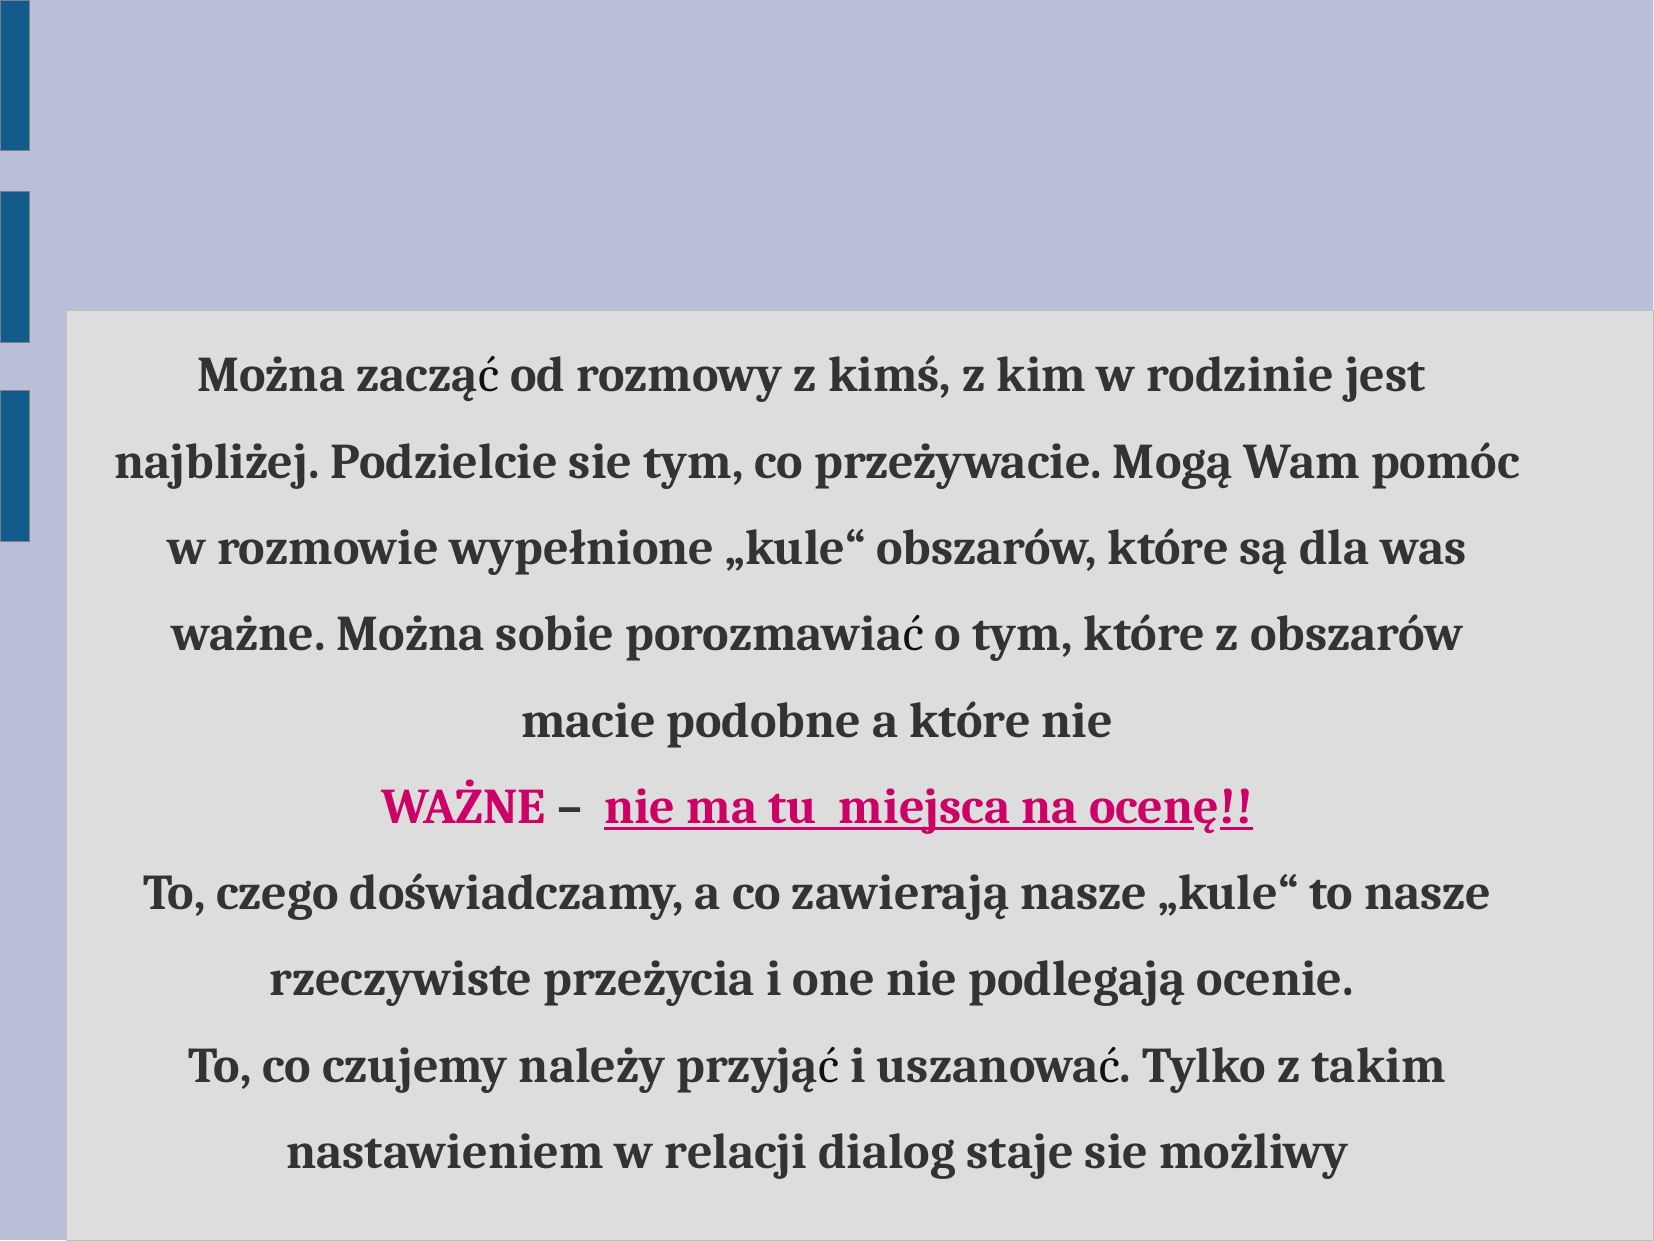

Można zacząć od rozmowy z kimś, z kim w rodzinie jest najbliżej. Podzielcie sie tym, co przeżywacie. Mogą Wam pomóc w rozmowie wypełnione „kule“ obszarów, które są dla was ważne. Można sobie porozmawiać o tym, które z obszarów macie podobne a które nie
WAŻNE – nie ma tu miejsca na ocenę!!
To, czego doświadczamy, a co zawierają nasze „kule“ to nasze rzeczywiste przeżycia i one nie podlegają ocenie.
To, co czujemy należy przyjąć i uszanować. Tylko z takim nastawieniem w relacji dialog staje sie możliwy